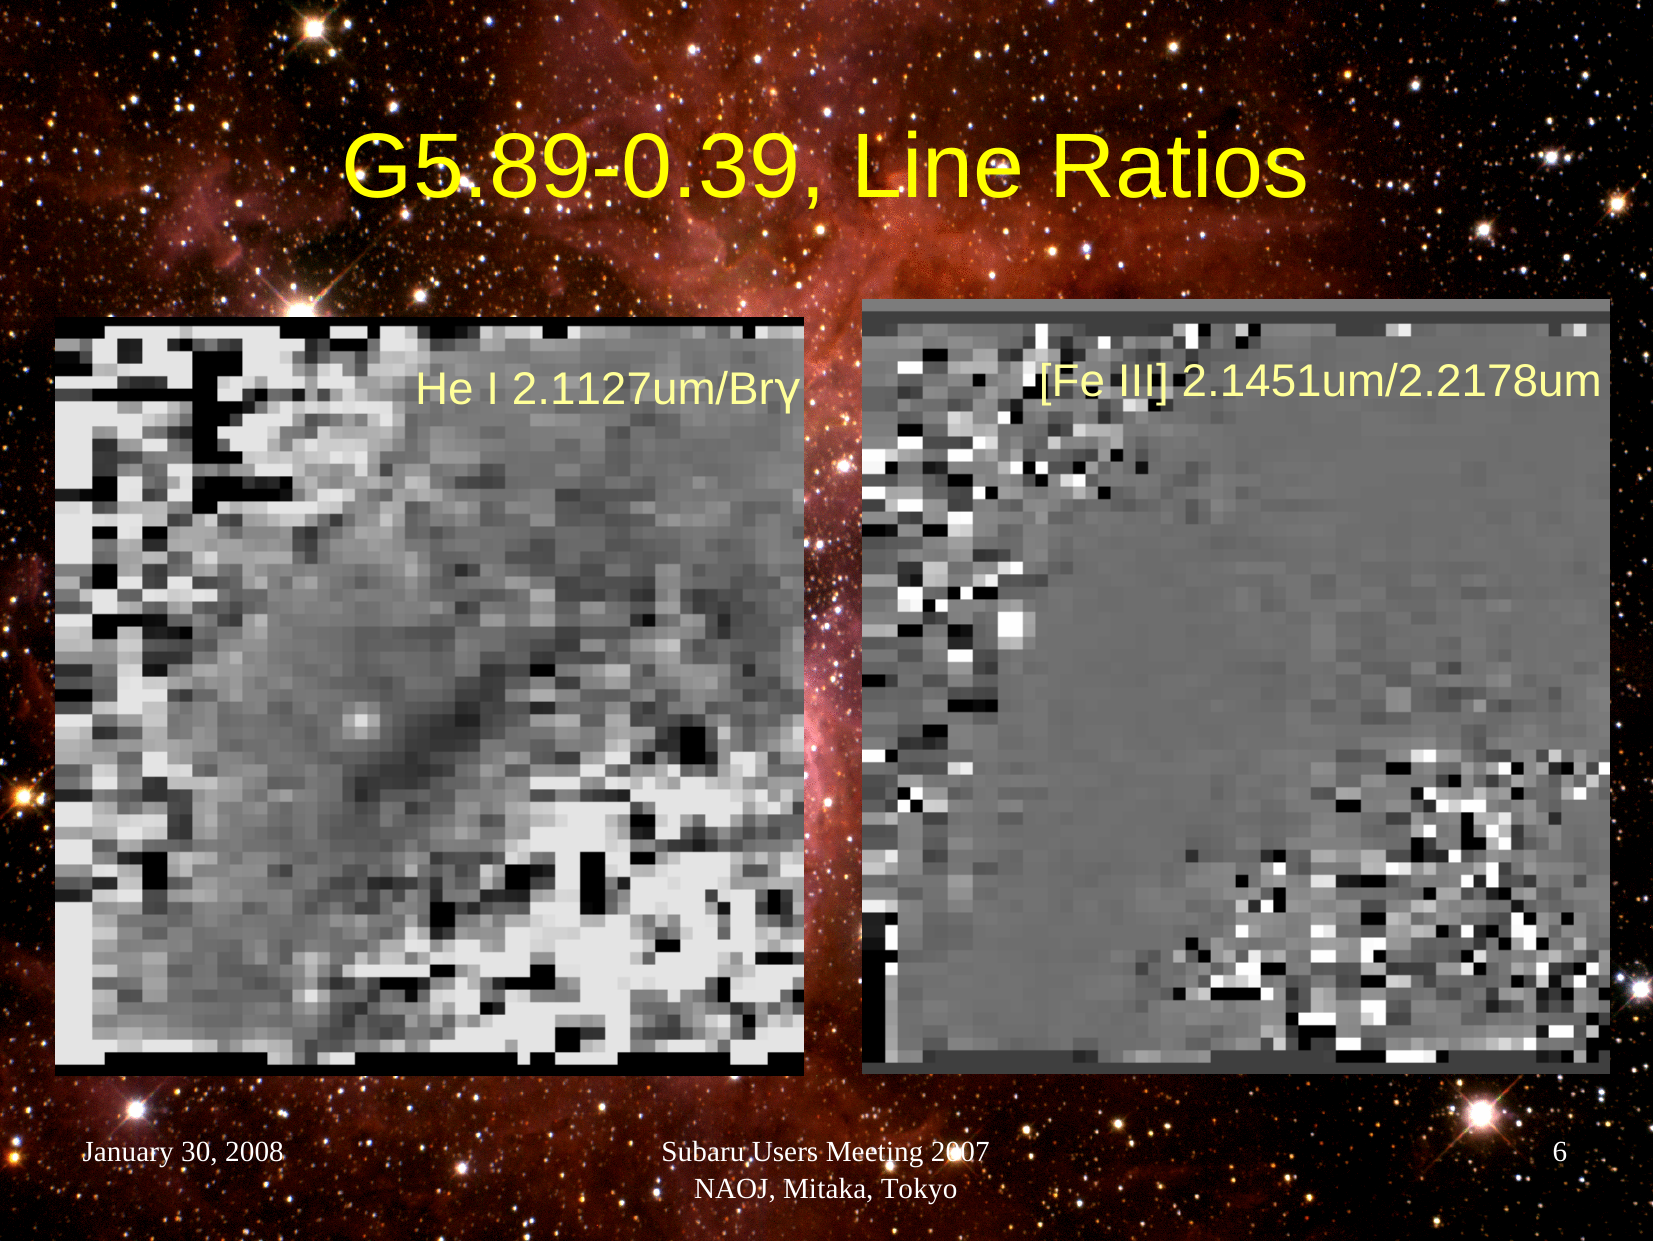

# G5.89-0.39, Line Ratios
[Fe III] 2.1451um/2.2178um
He I 2.1127um/Brγ
6